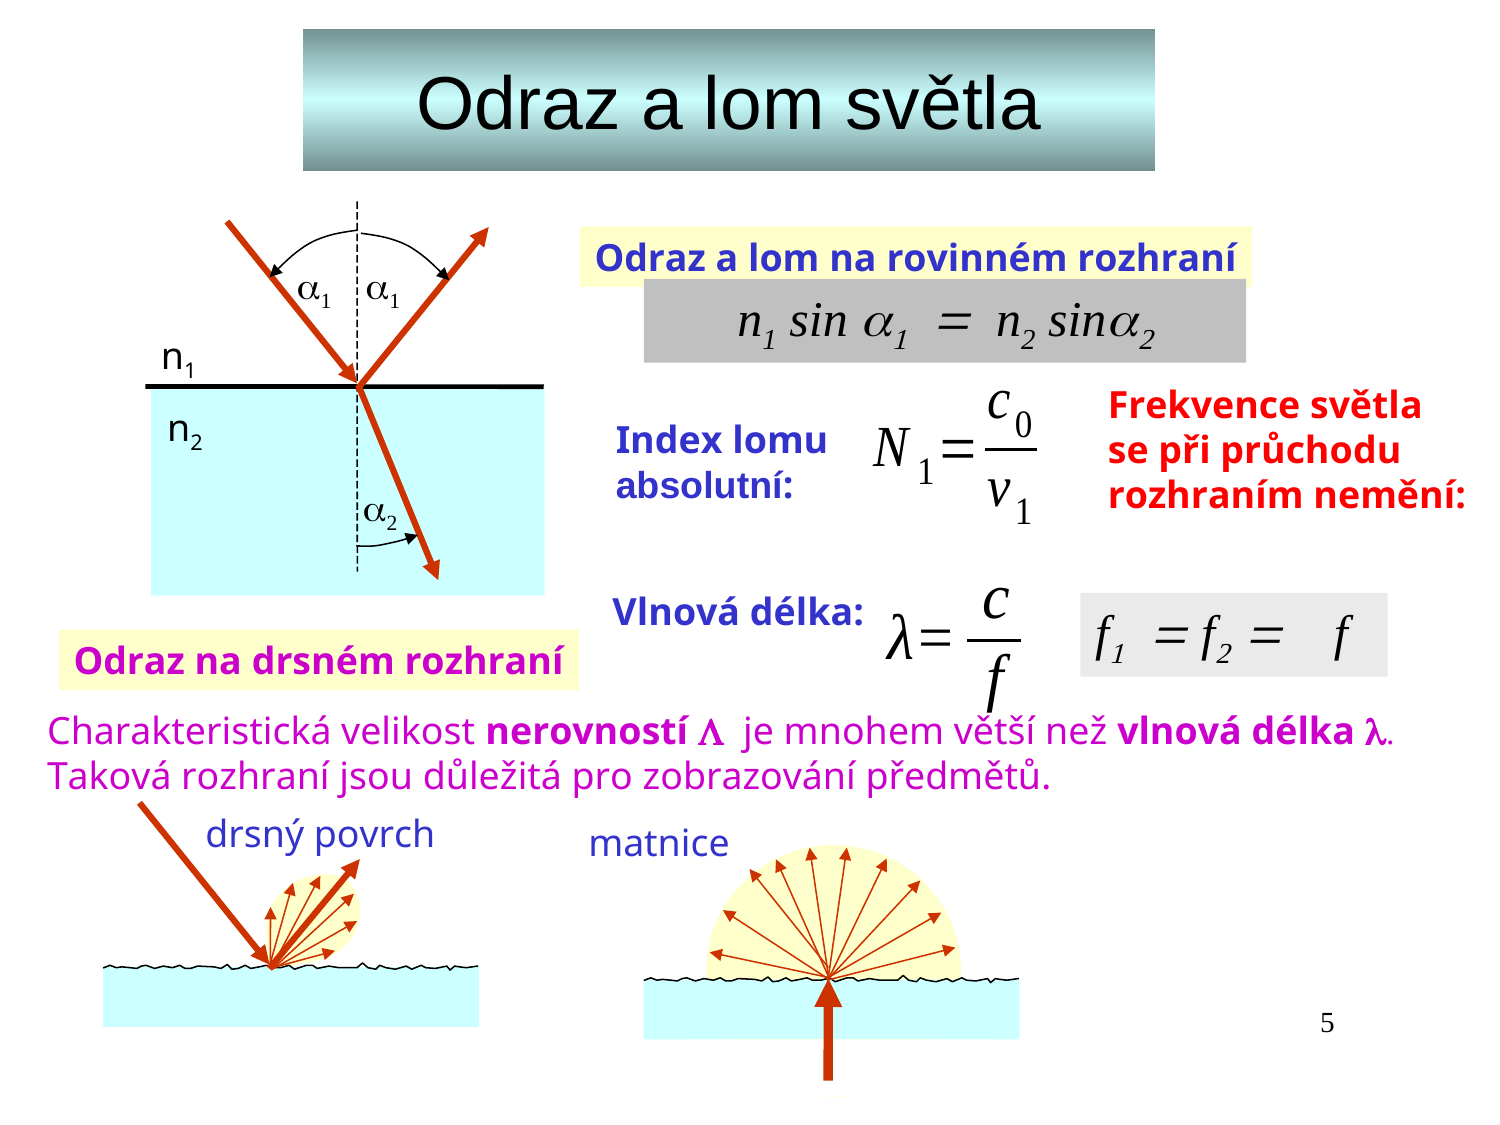

Odraz a lom světla
Odraz a lom světla
Odraz a lom na rovinném rozhraní


n1 sin n2 sin
n1
Frekvence světla
se při průchodu
rozhraním nemění:
n2
Index lomu
absolutní:

Vlnová délka:
f ff
Odraz na drsném rozhraní
Charakteristická velikost nerovností je mnohem větší než vlnová délka 
Taková rozhraní jsou důležitá pro zobrazování předmětů.
drsný povrch
matnice
2